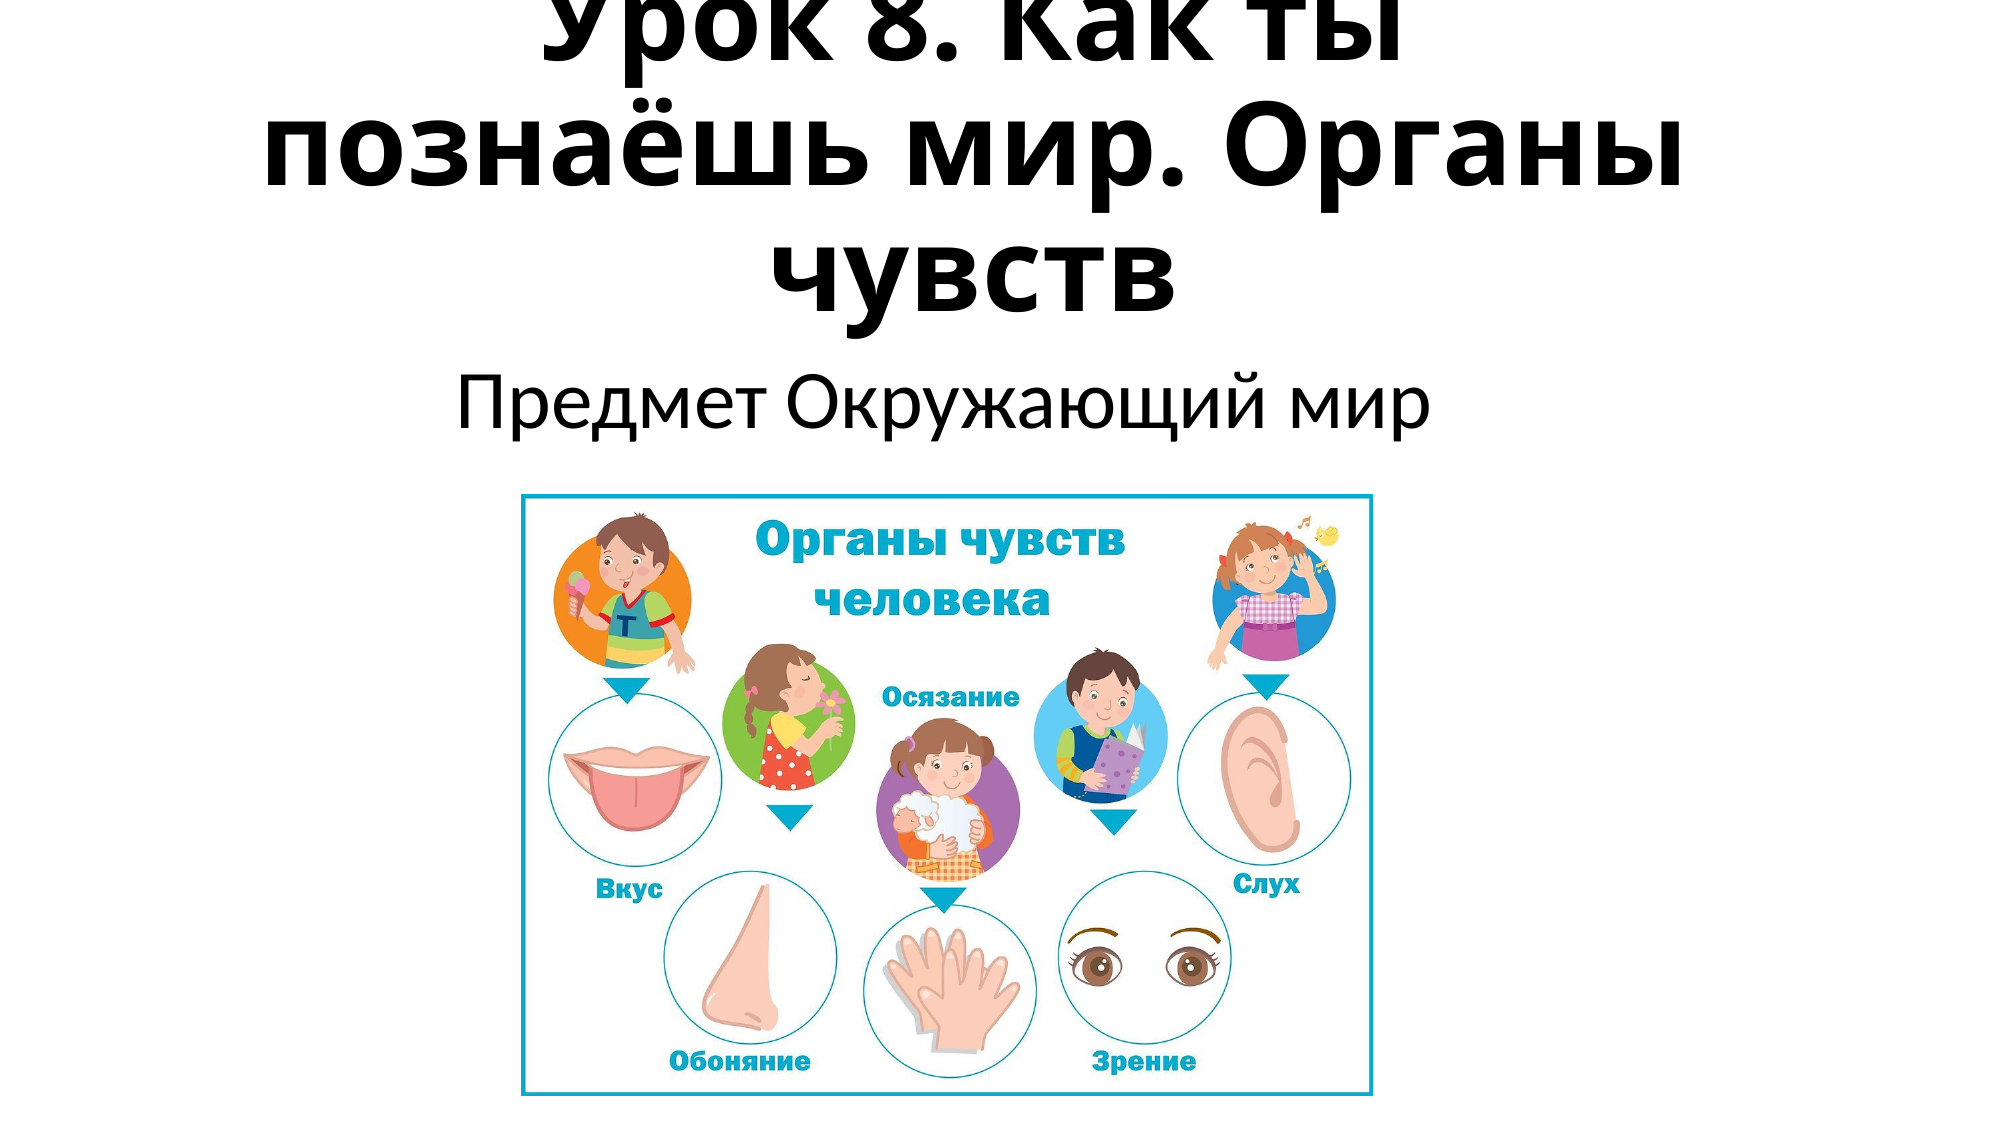

# Урок 8. Как ты познаёшь мир. Органы чувств
Предмет Окружающий мир